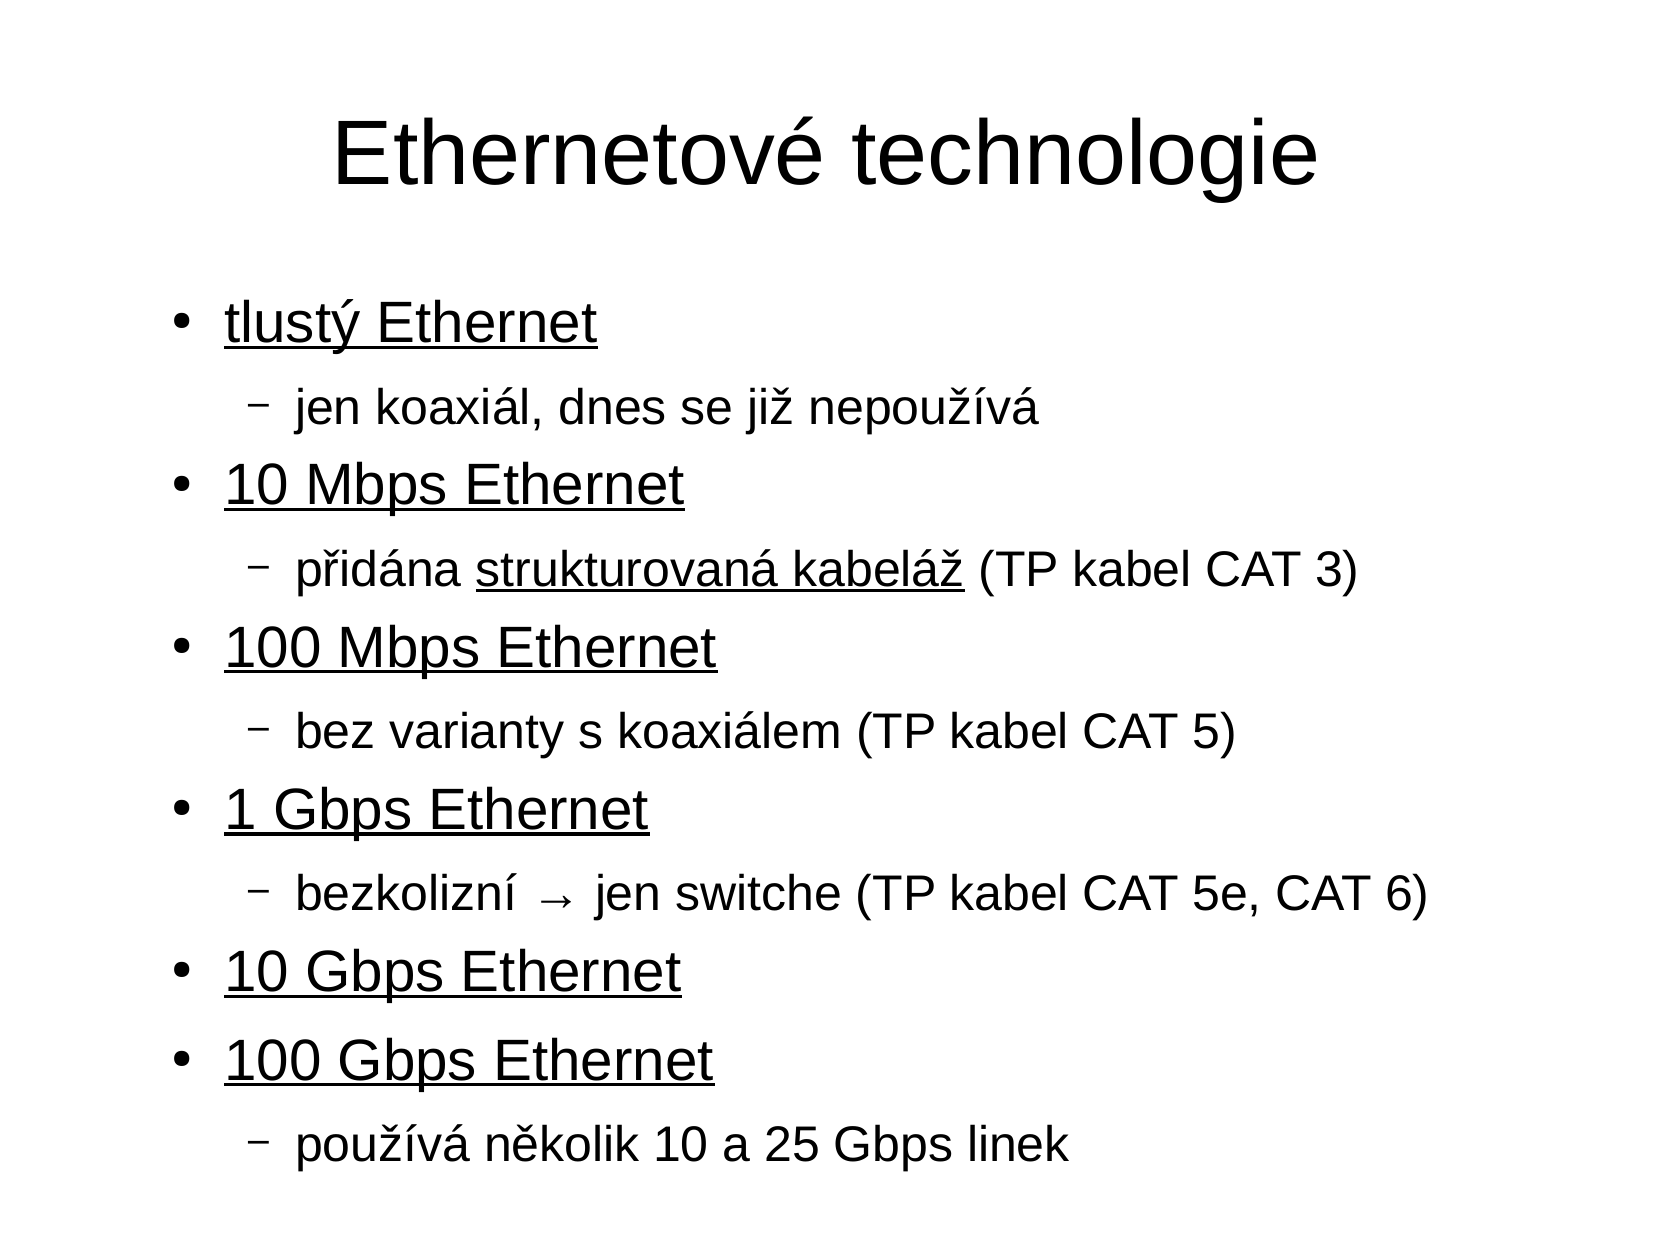

# Ethernetové technologie
tlustý Ethernet
jen koaxiál, dnes se již nepoužívá
10 Mbps Ethernet
přidána strukturovaná kabeláž (TP kabel CAT 3)
100 Mbps Ethernet
bez varianty s koaxiálem (TP kabel CAT 5)
1 Gbps Ethernet
bezkolizní → jen switche (TP kabel CAT 5e, CAT 6)
10 Gbps Ethernet
100 Gbps Ethernet
používá několik 10 a 25 Gbps linek